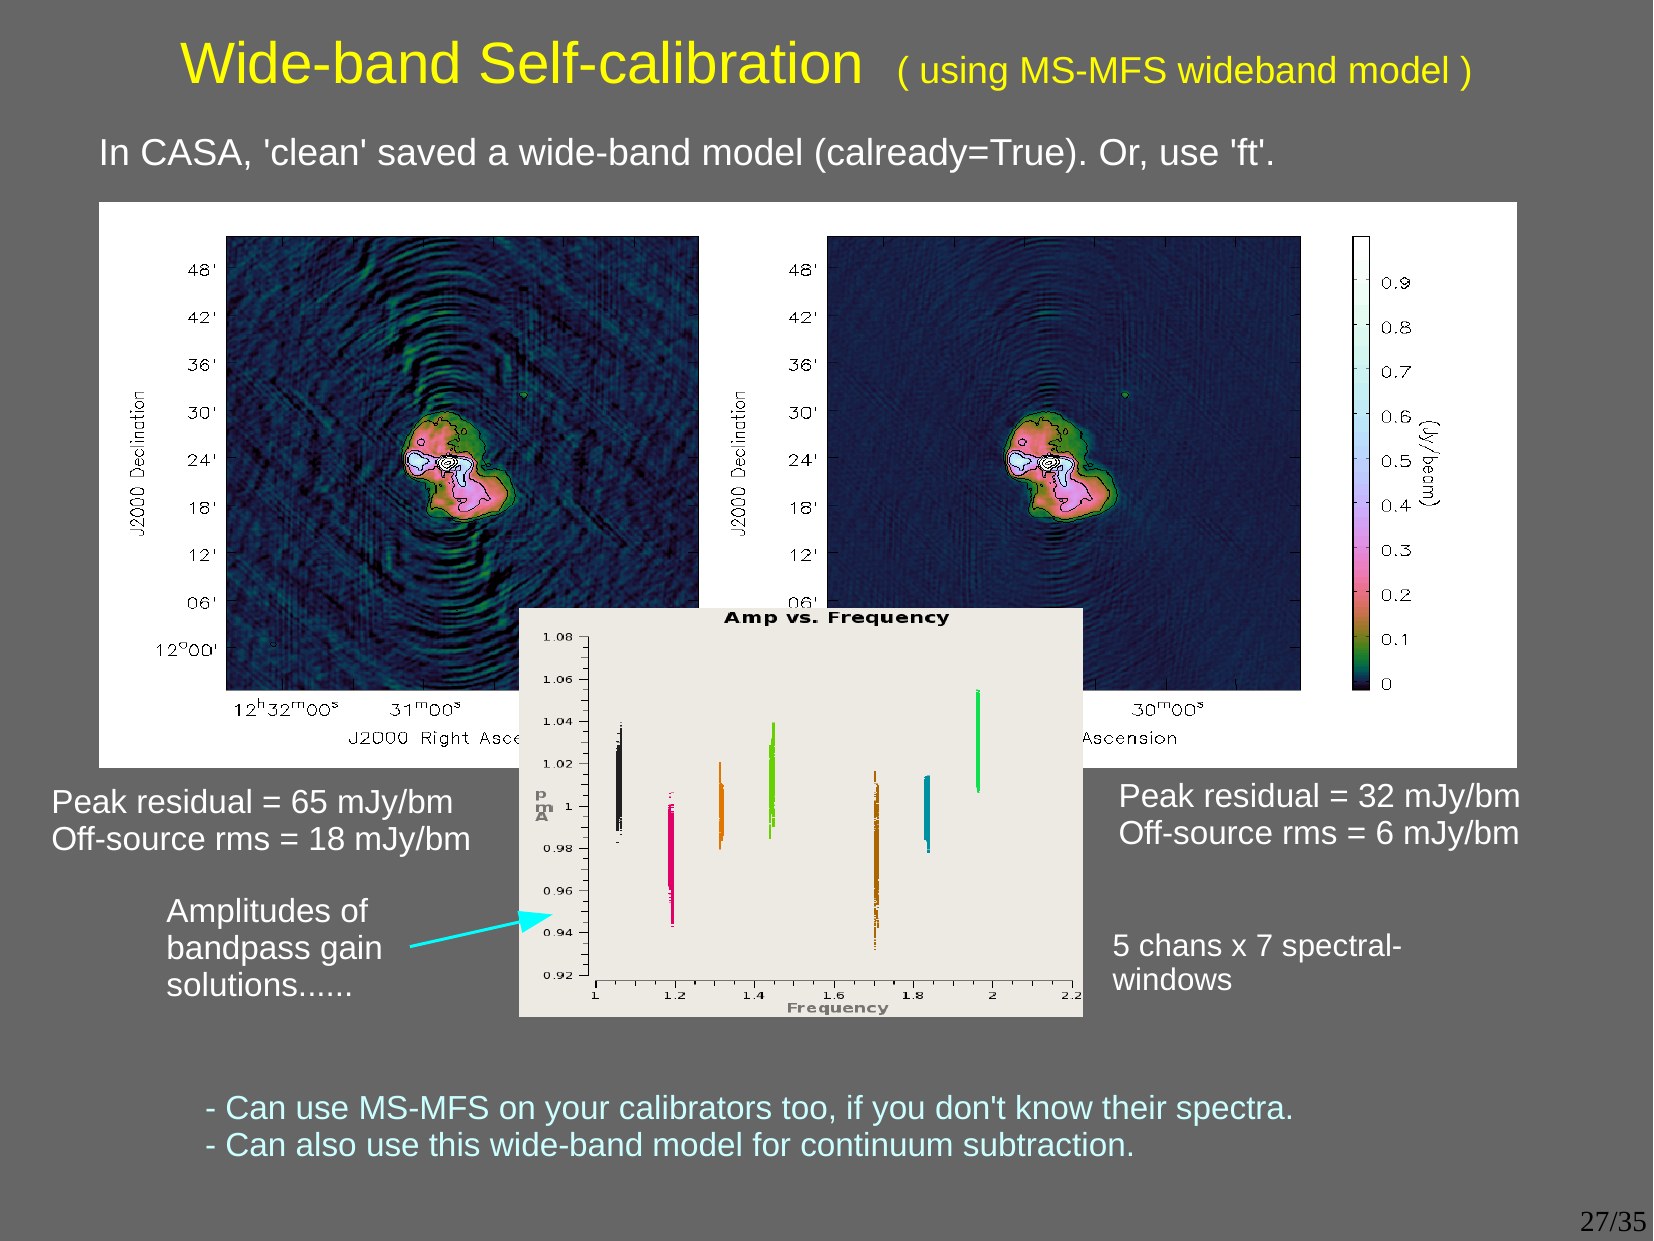

# Wide-band Self-calibration ( using MS-MFS wideband model )
 In CASA, 'clean' saved a wide-band model (calready=True). Or, use 'ft'.
Peak residual = 32 mJy/bm
Off-source rms = 6 mJy/bm
Peak residual = 65 mJy/bm
Off-source rms = 18 mJy/bm
Amplitudes of bandpass gain solutions......
5 chans x 7 spectral-windows
- Can use MS-MFS on your calibrators too, if you don't know their spectra.
- Can also use this wide-band model for continuum subtraction.
27